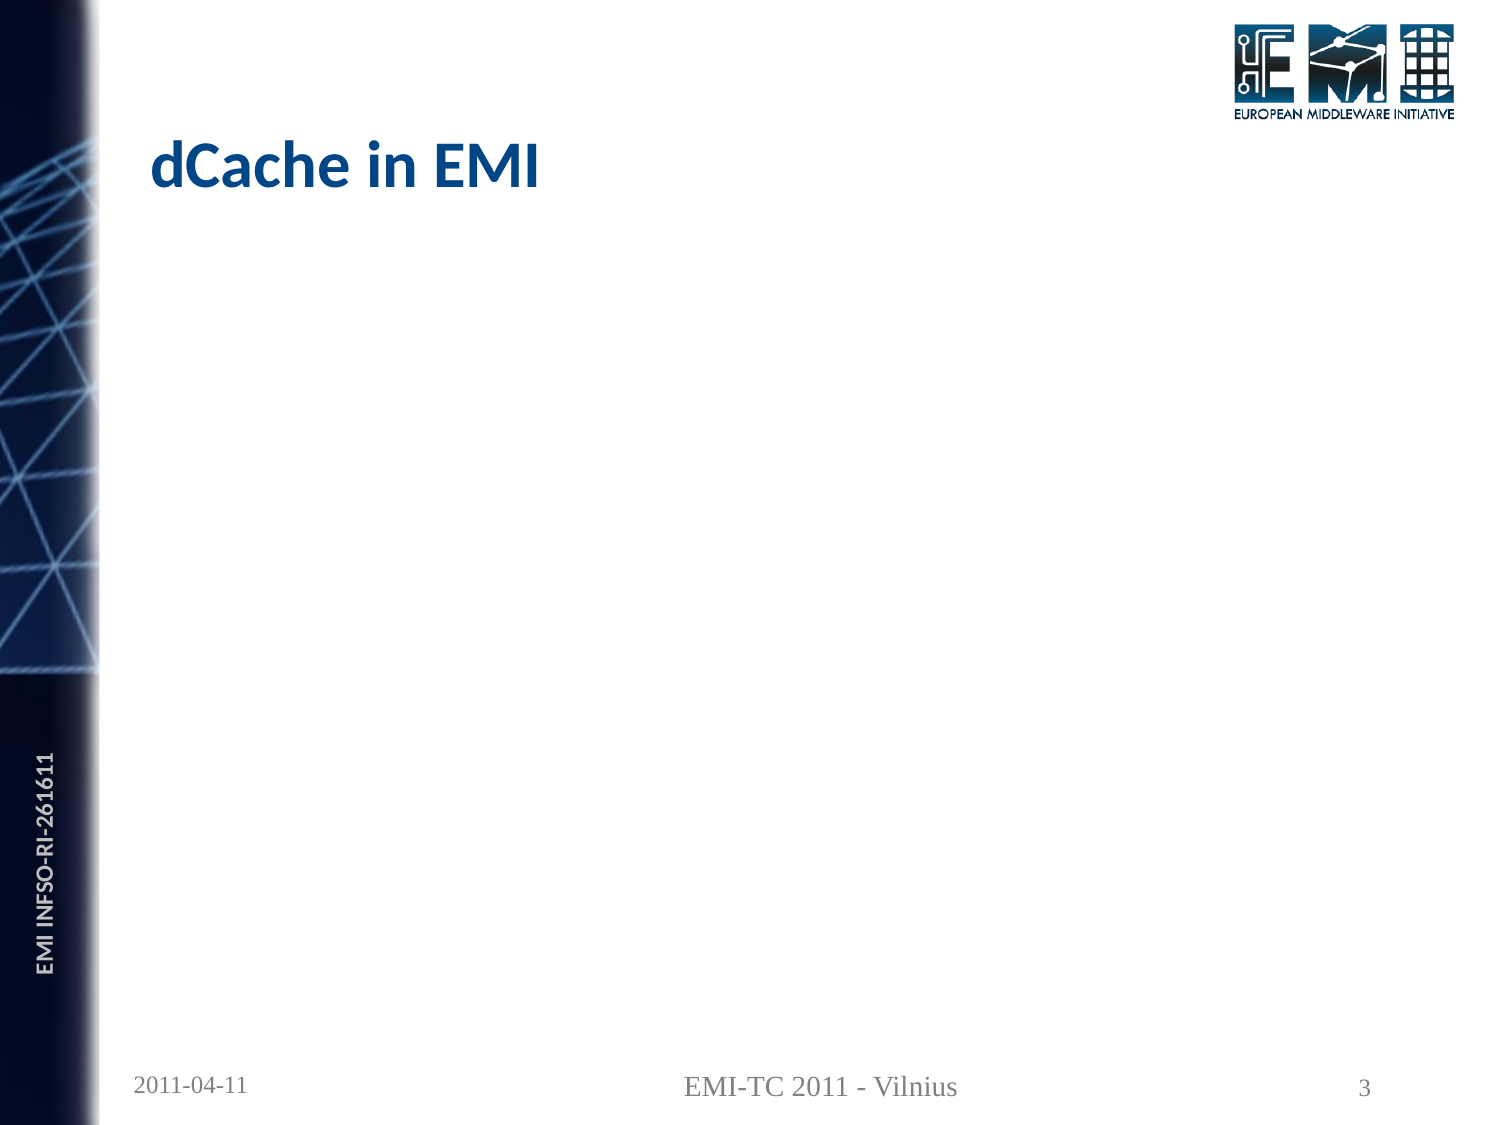

# dCache in EMI
2011-04-13
EMI-TC 2011 - Vilnius
3